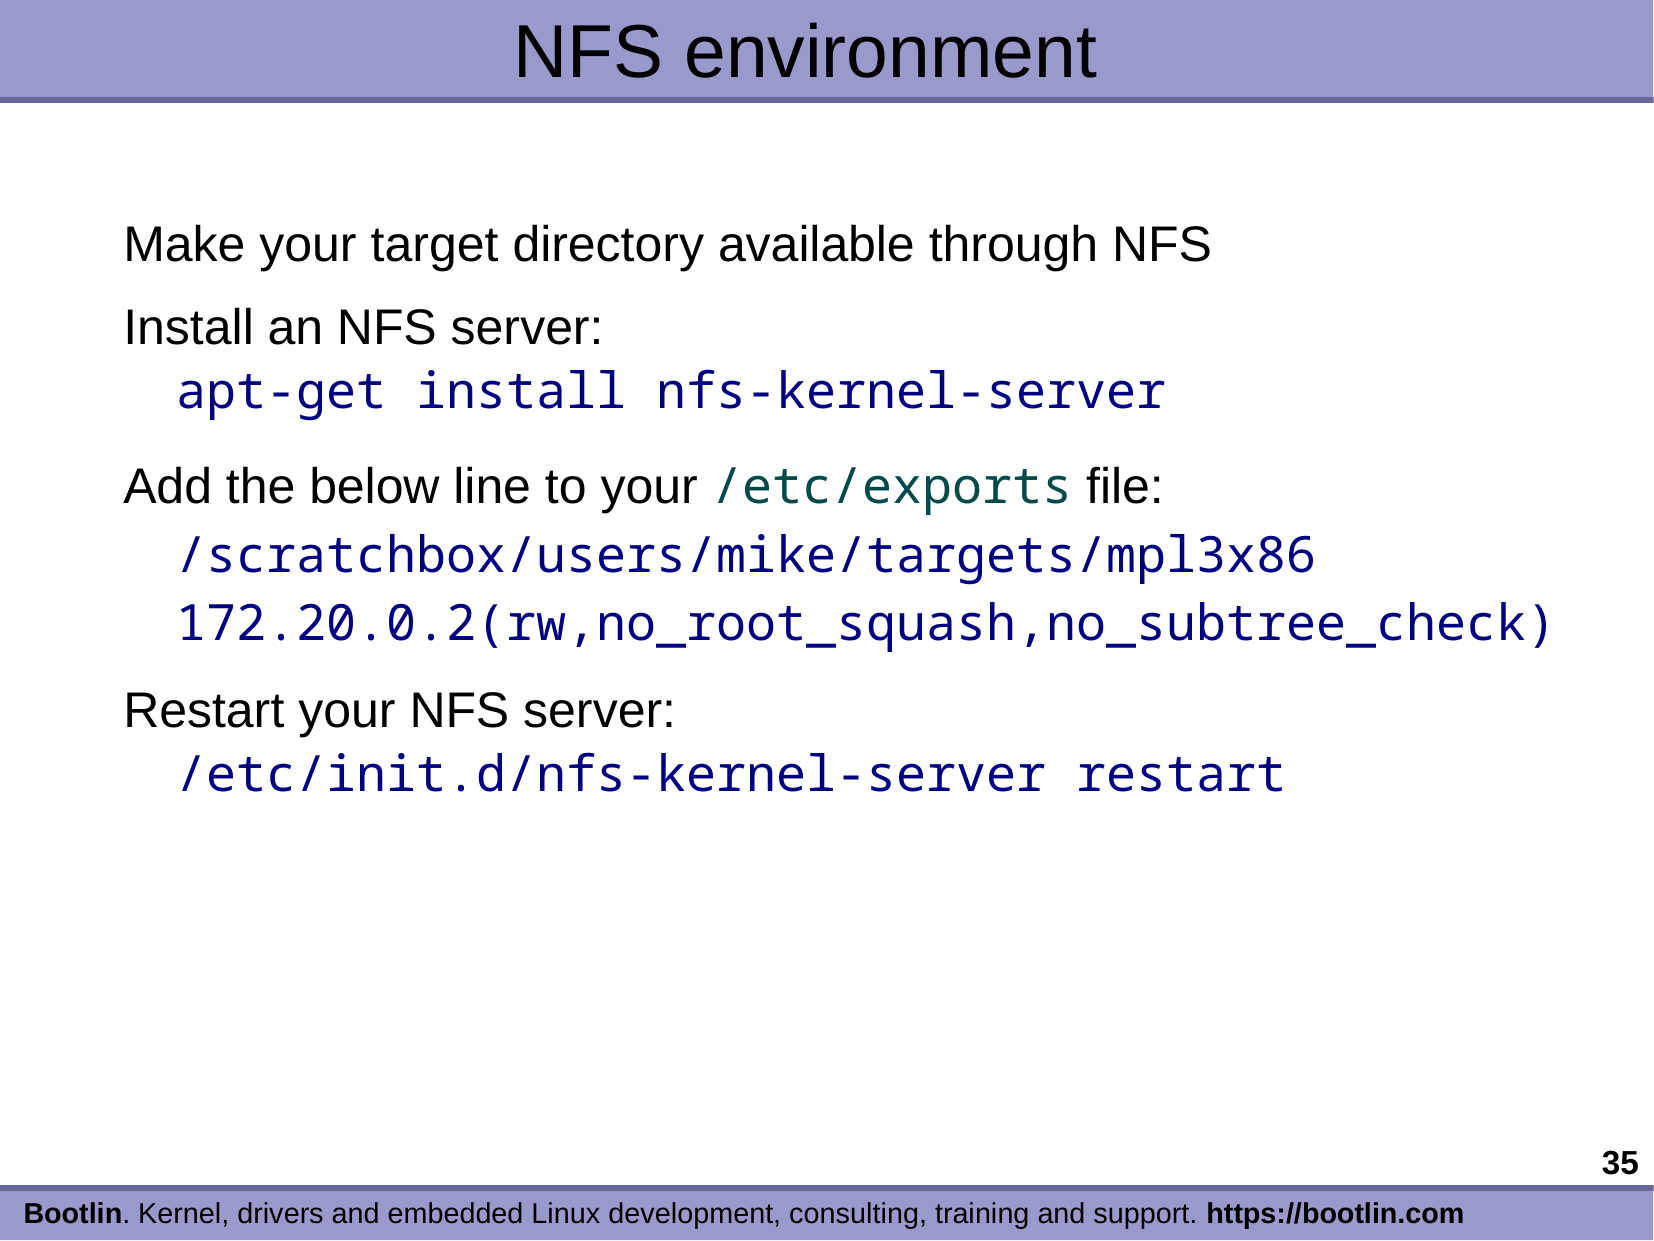

# NFS environment
Make your target directory available through NFS
Install an NFS server:
apt-get install nfs-kernel-server
Add the below line to your /etc/exports file:
/scratchbox/users/mike/targets/mpl3x86 172.20.0.2(rw,no_root_squash,no_subtree_check)
Restart your NFS server:
/etc/init.d/nfs-kernel-server restart